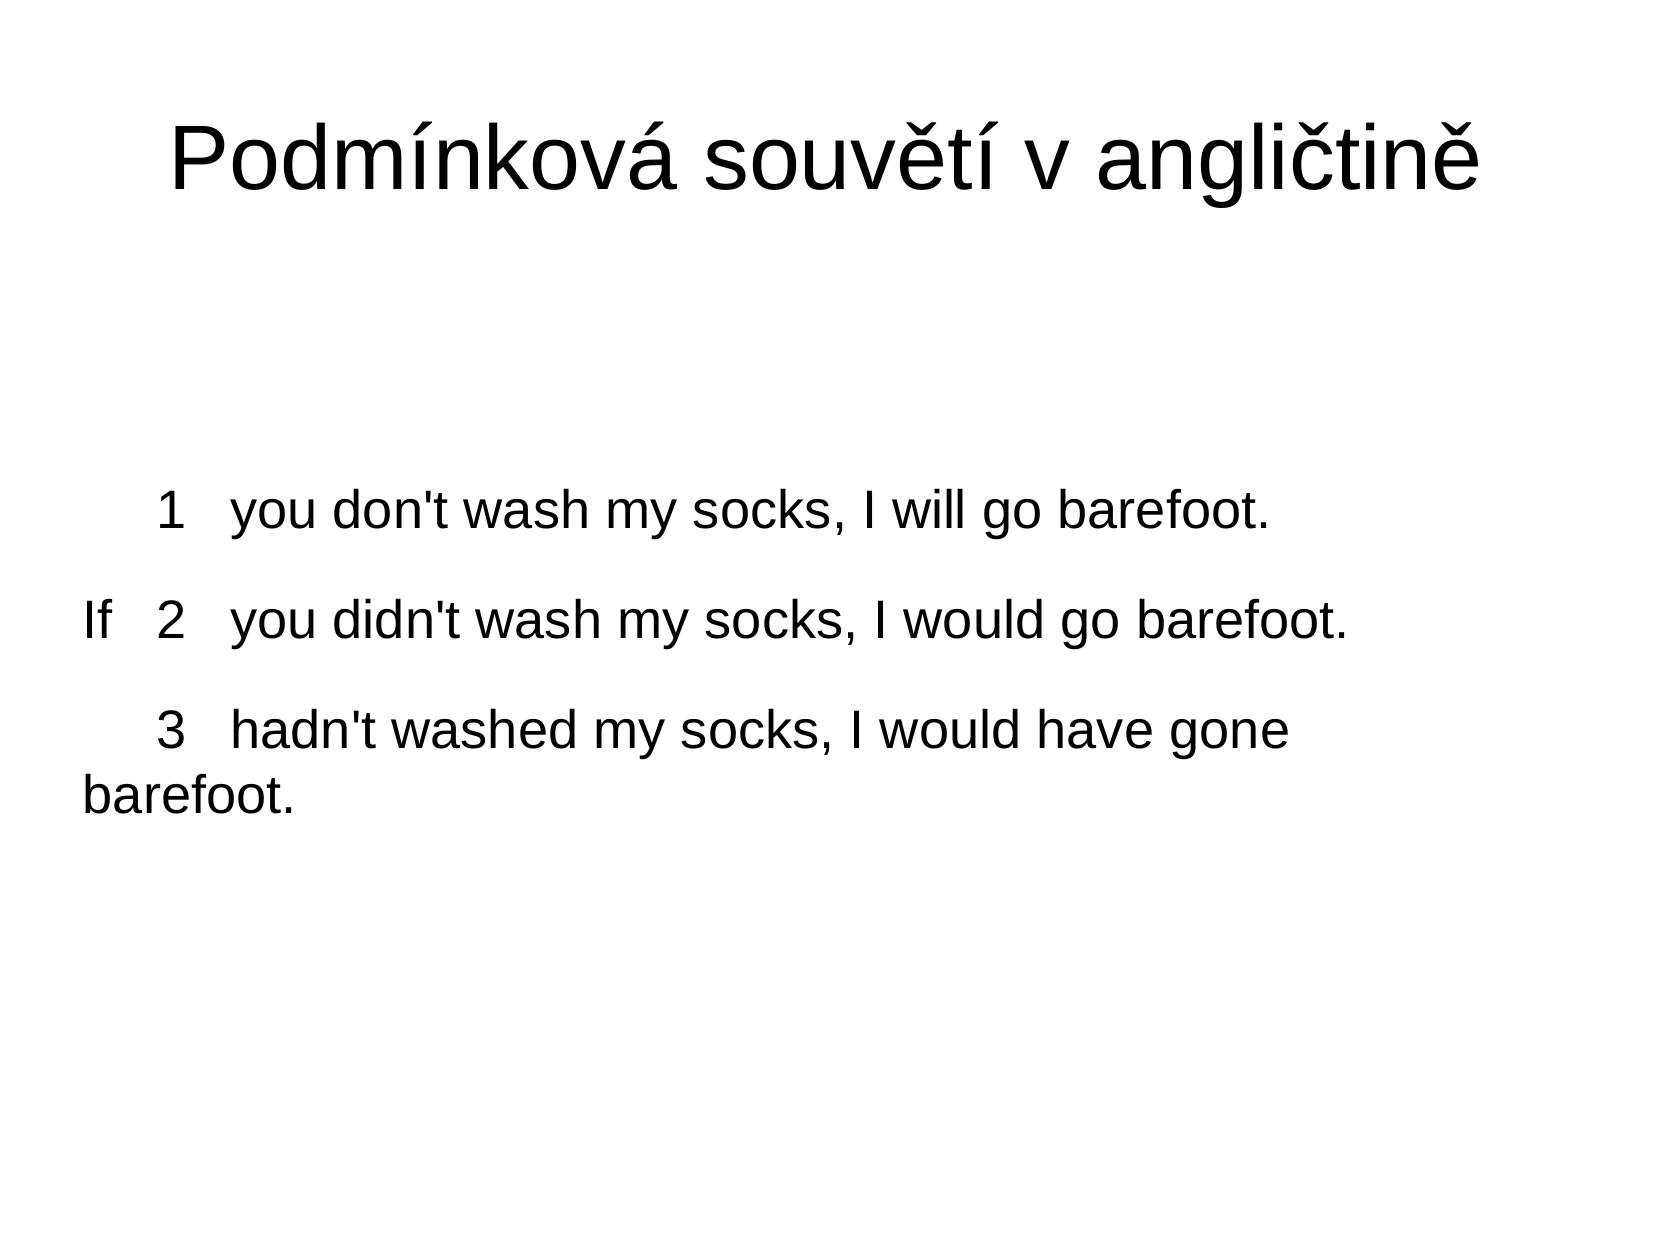

Podmínková souvětí v angličtině
	1	you don't wash my socks, I will go barefoot.
If	2	you didn't wash my socks, I would go barefoot.
	3	hadn't washed my socks, I would have gone 		barefoot.